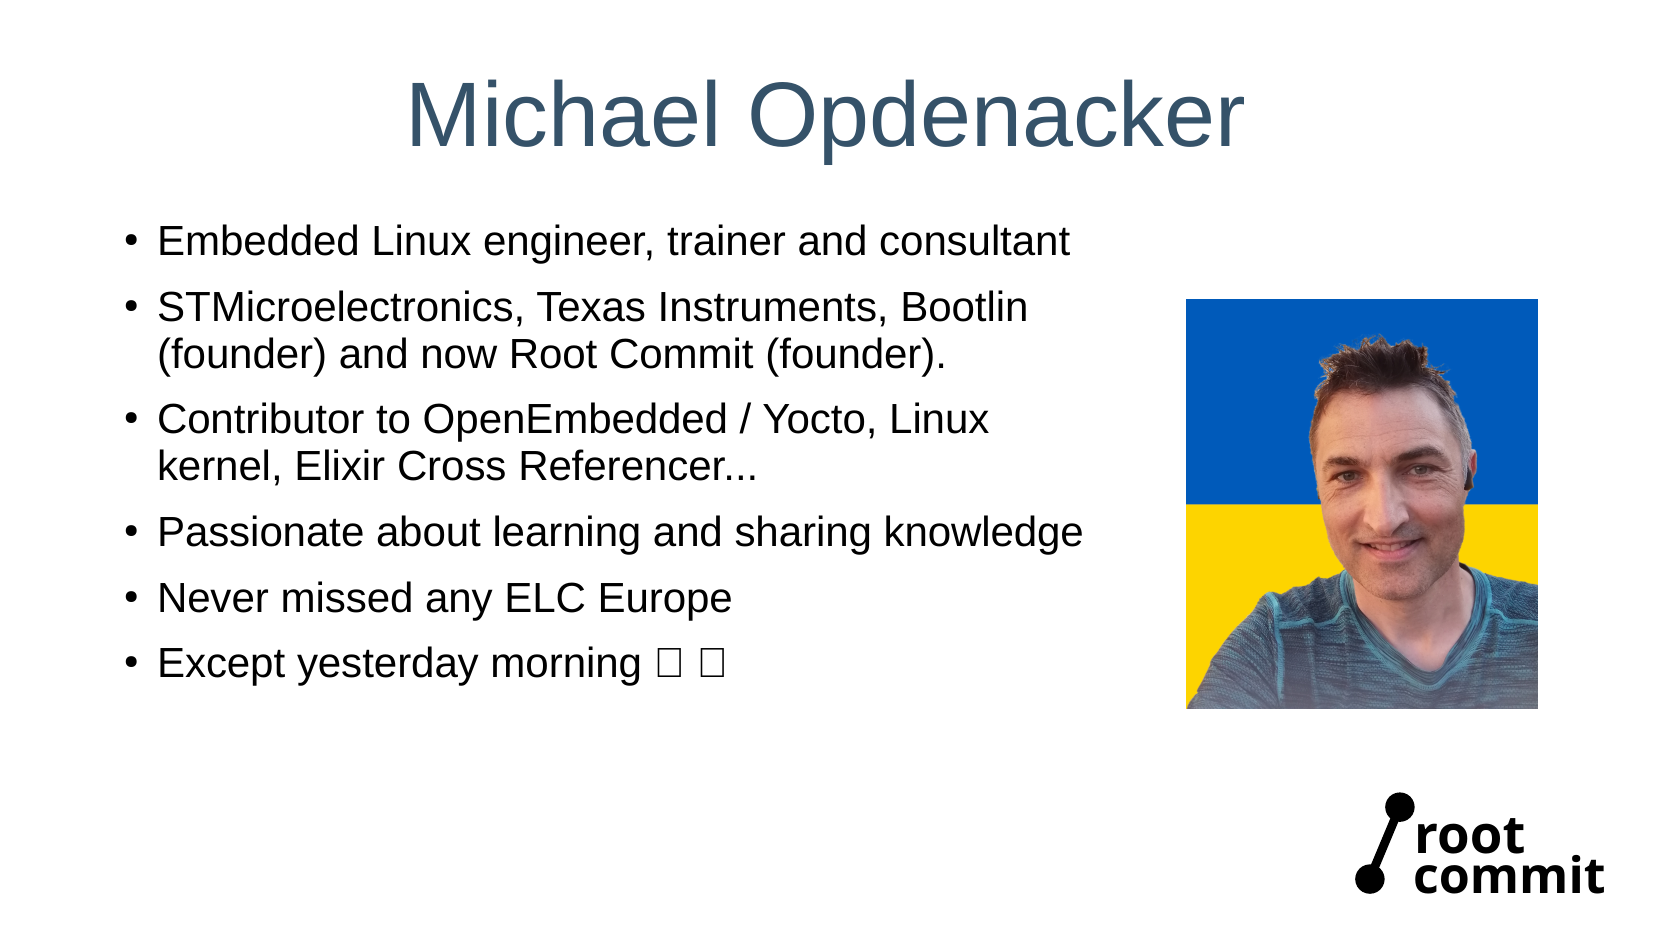

# Michael Opdenacker
Embedded Linux engineer, trainer and consultant
STMicroelectronics, Texas Instruments, Bootlin (founder) and now Root Commit (founder).
Contributor to OpenEmbedded / Yocto, Linux kernel, Elixir Cross Referencer...
Passionate about learning and sharing knowledge
Never missed any ELC Europe
Except yesterday morning 🤨 🌊